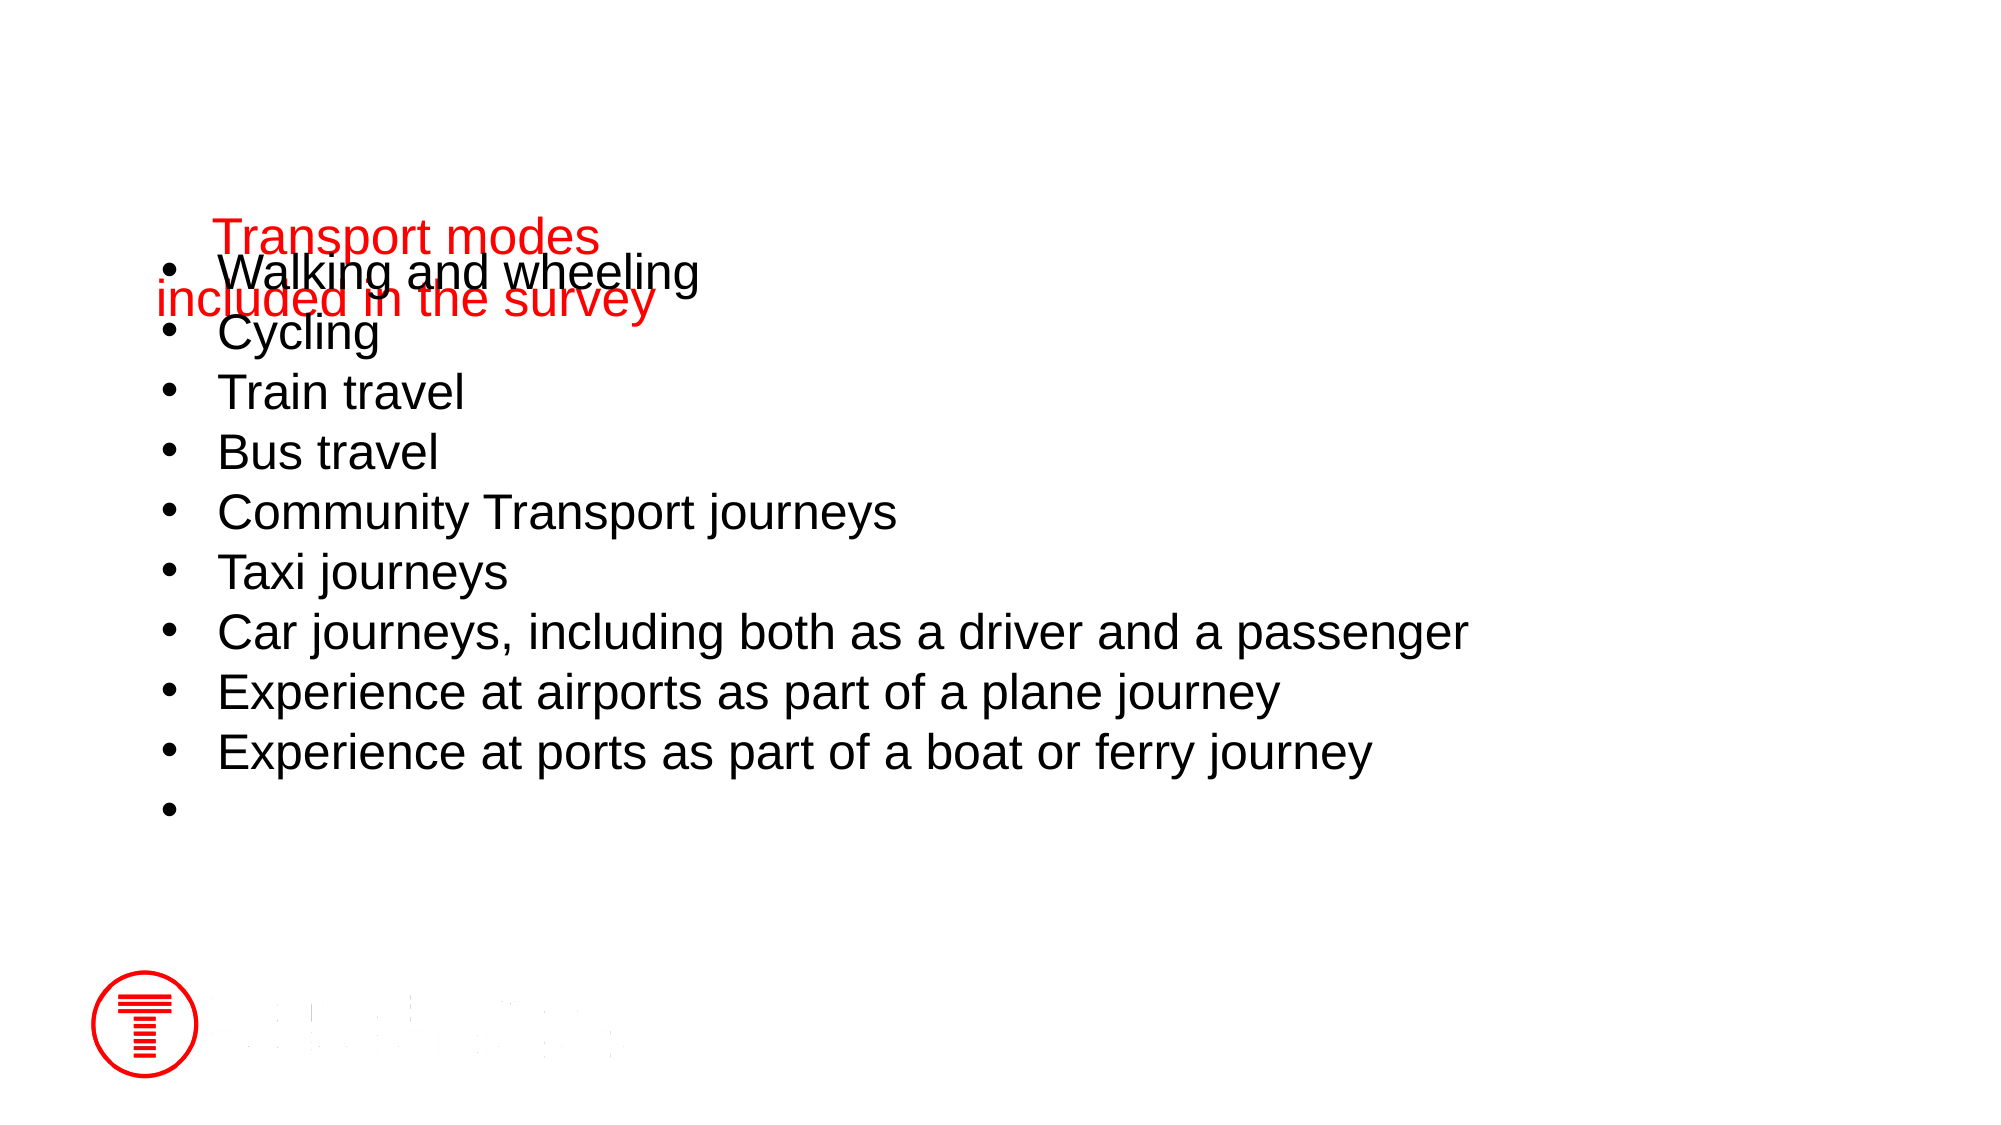

# Transport modes included in the survey
Walking and wheeling
Cycling
Train travel
Bus travel
Community Transport journeys
Taxi journeys
Car journeys, including both as a driver and a passenger
Experience at airports as part of a plane journey
Experience at ports as part of a boat or ferry journey